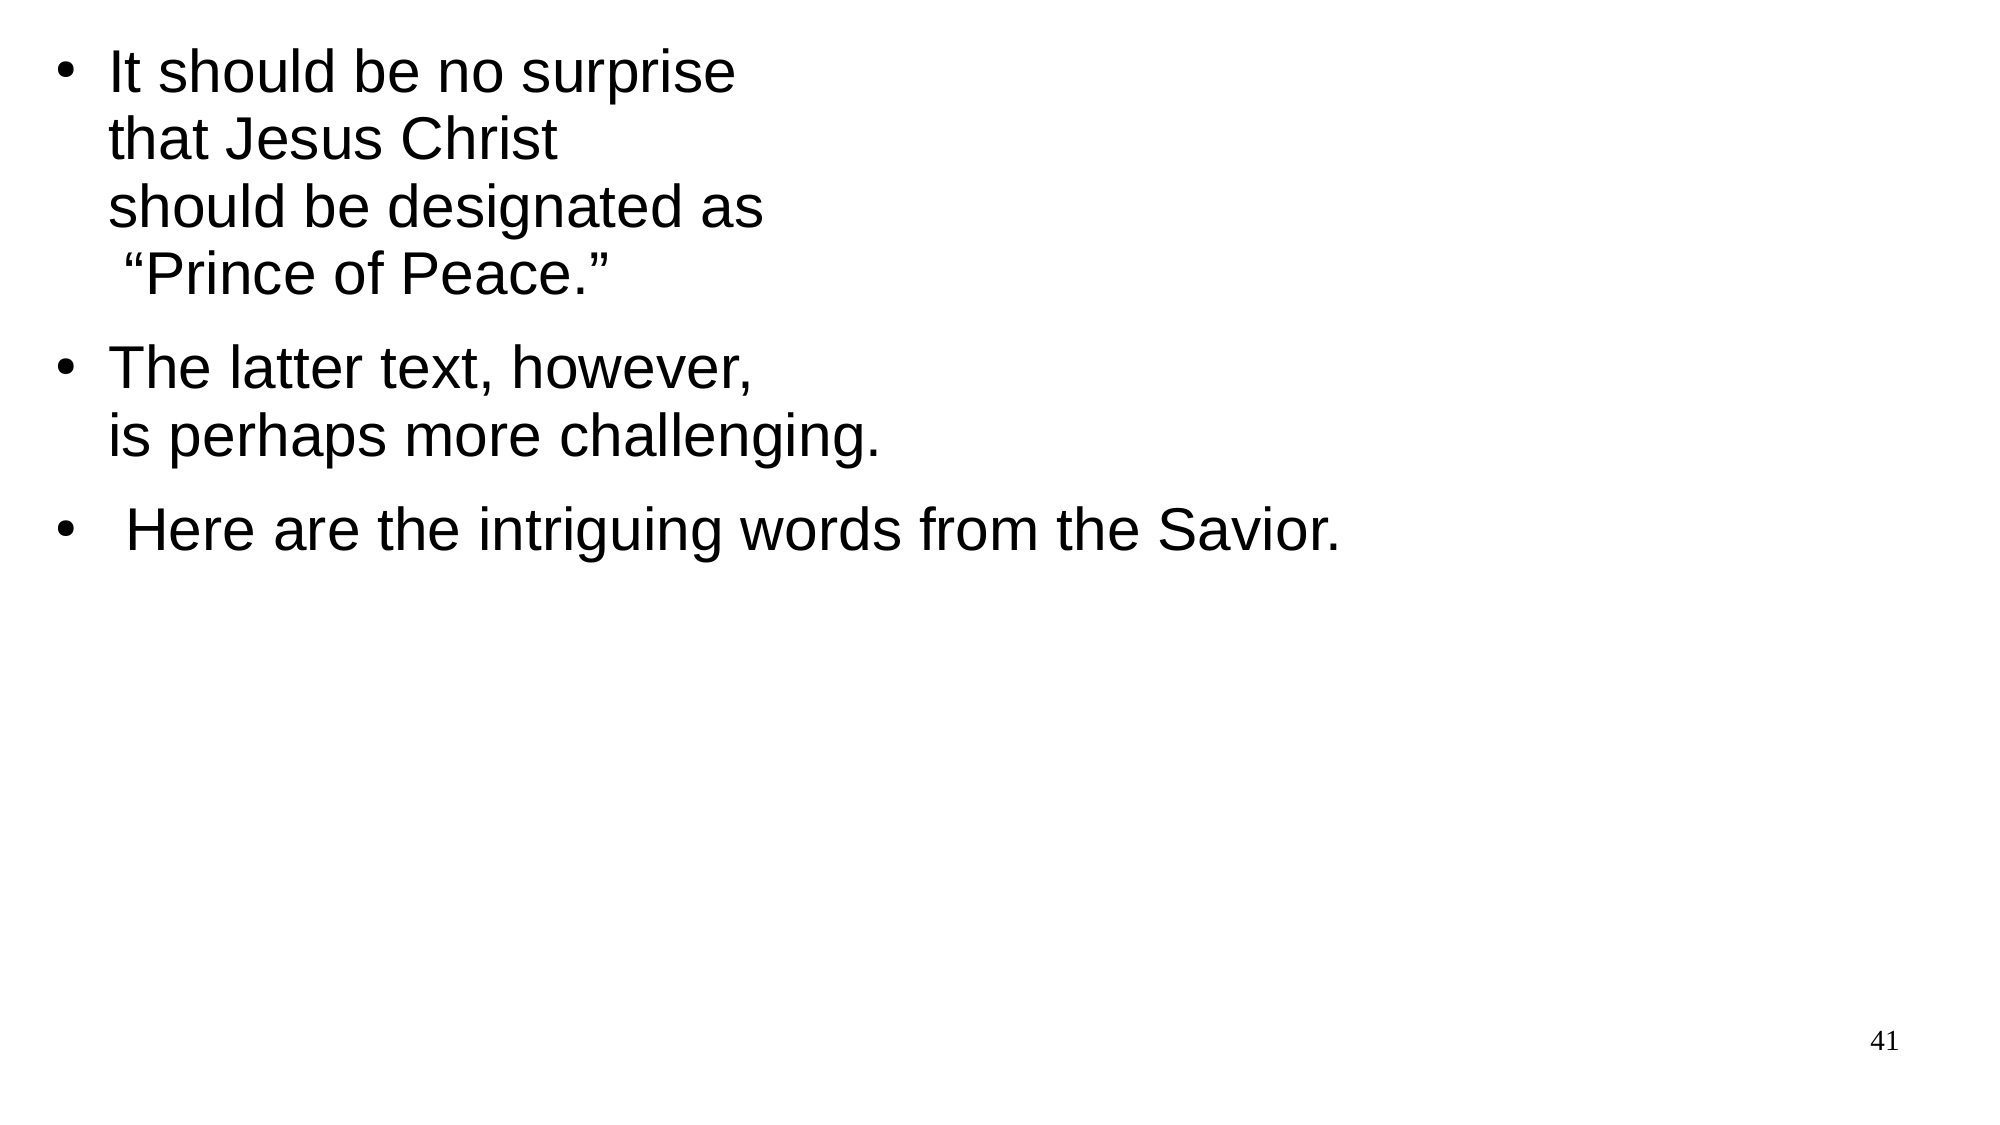

# It should be no surprise that Jesus Christ should be designated as “Prince of Peace.”
The latter text, however,
is perhaps more challenging.
 Here are the intriguing words from the Savior.
41